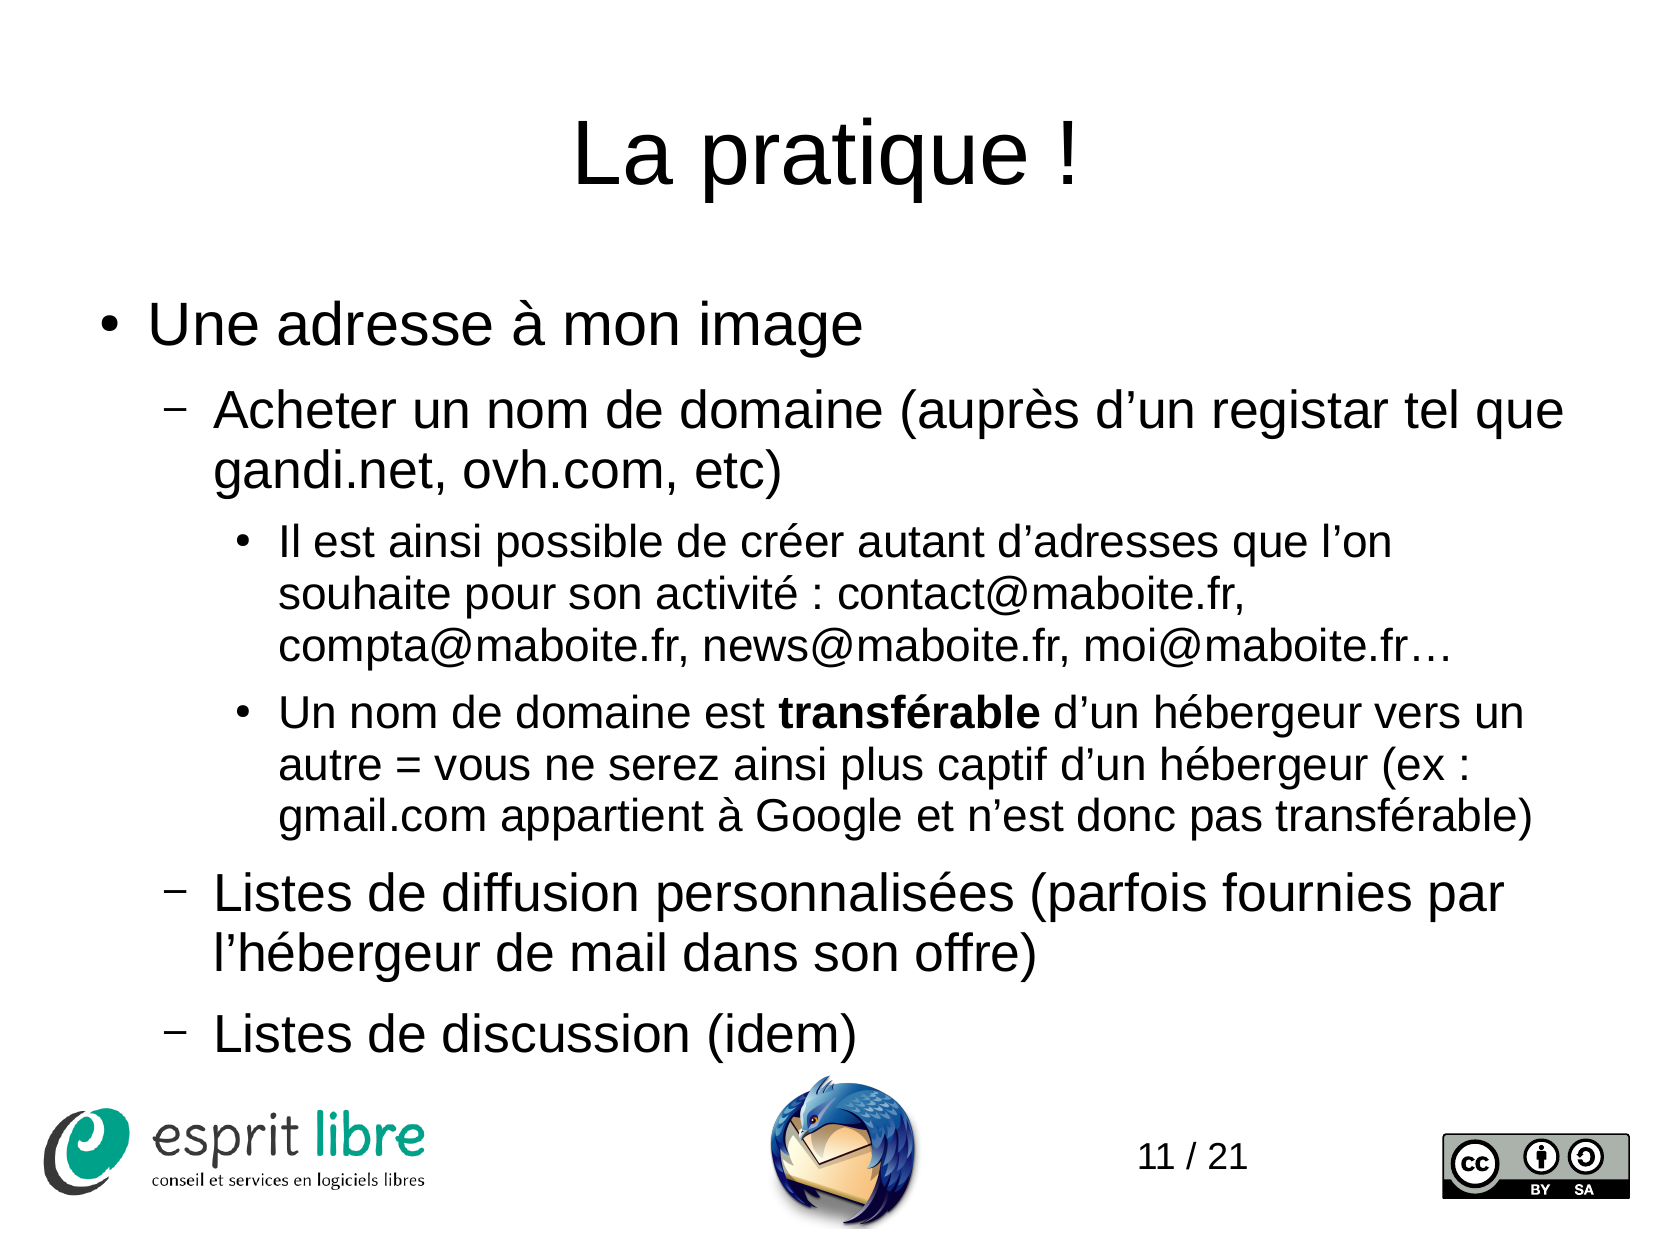

# La pratique !
Une adresse à mon image
Acheter un nom de domaine (auprès d’un registar tel que gandi.net, ovh.com, etc)
Il est ainsi possible de créer autant d’adresses que l’on souhaite pour son activité : contact@maboite.fr, compta@maboite.fr, news@maboite.fr, moi@maboite.fr…
Un nom de domaine est transférable d’un hébergeur vers un autre = vous ne serez ainsi plus captif d’un hébergeur (ex : gmail.com appartient à Google et n’est donc pas transférable)
Listes de diffusion personnalisées (parfois fournies par l’hébergeur de mail dans son offre)
Listes de discussion (idem)